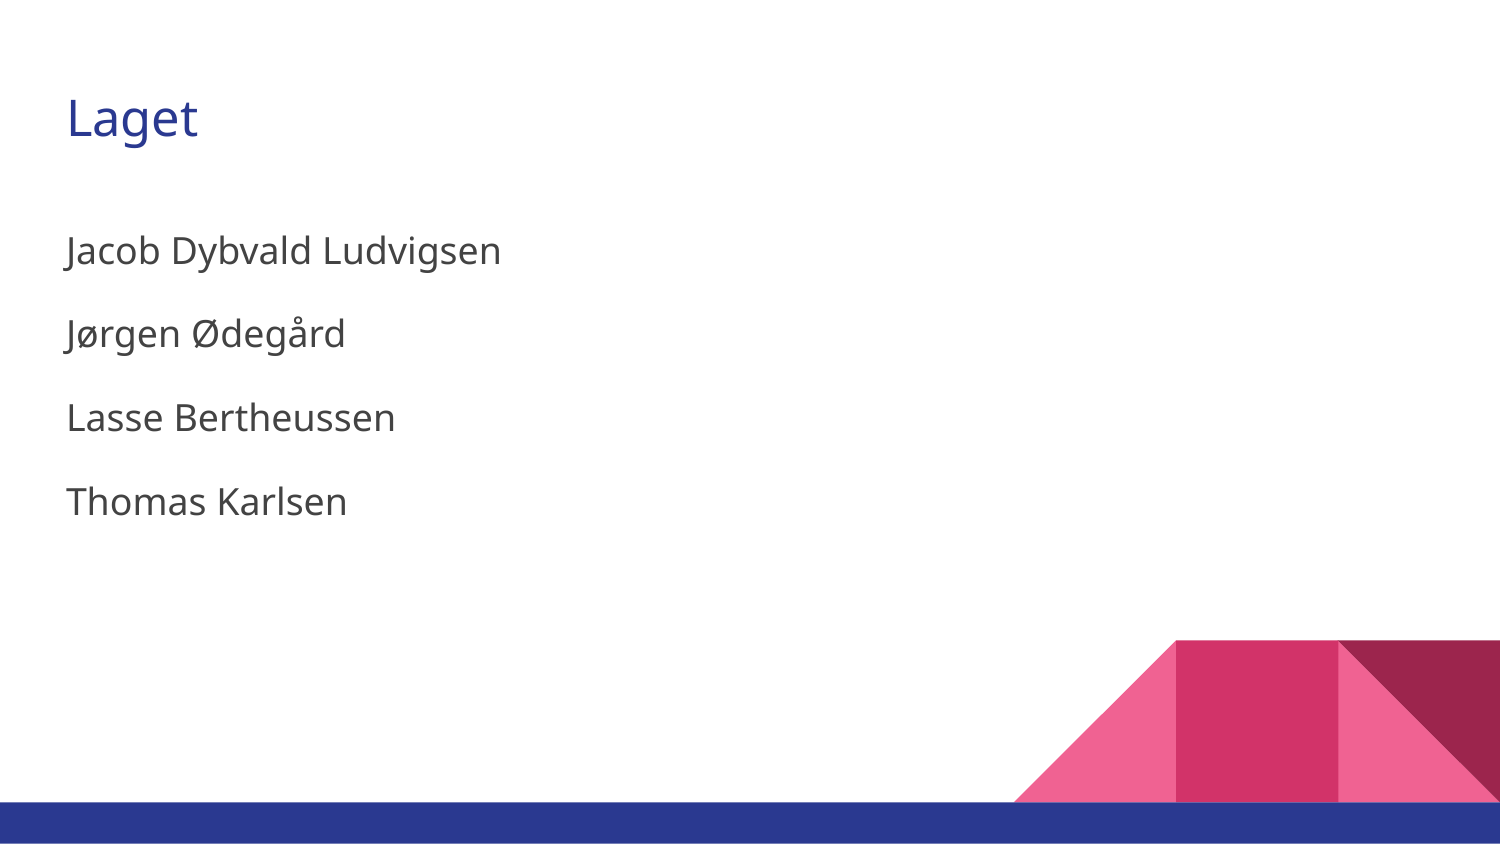

# Laget
Jacob Dybvald Ludvigsen
Jørgen Ødegård
Lasse Bertheussen
Thomas Karlsen